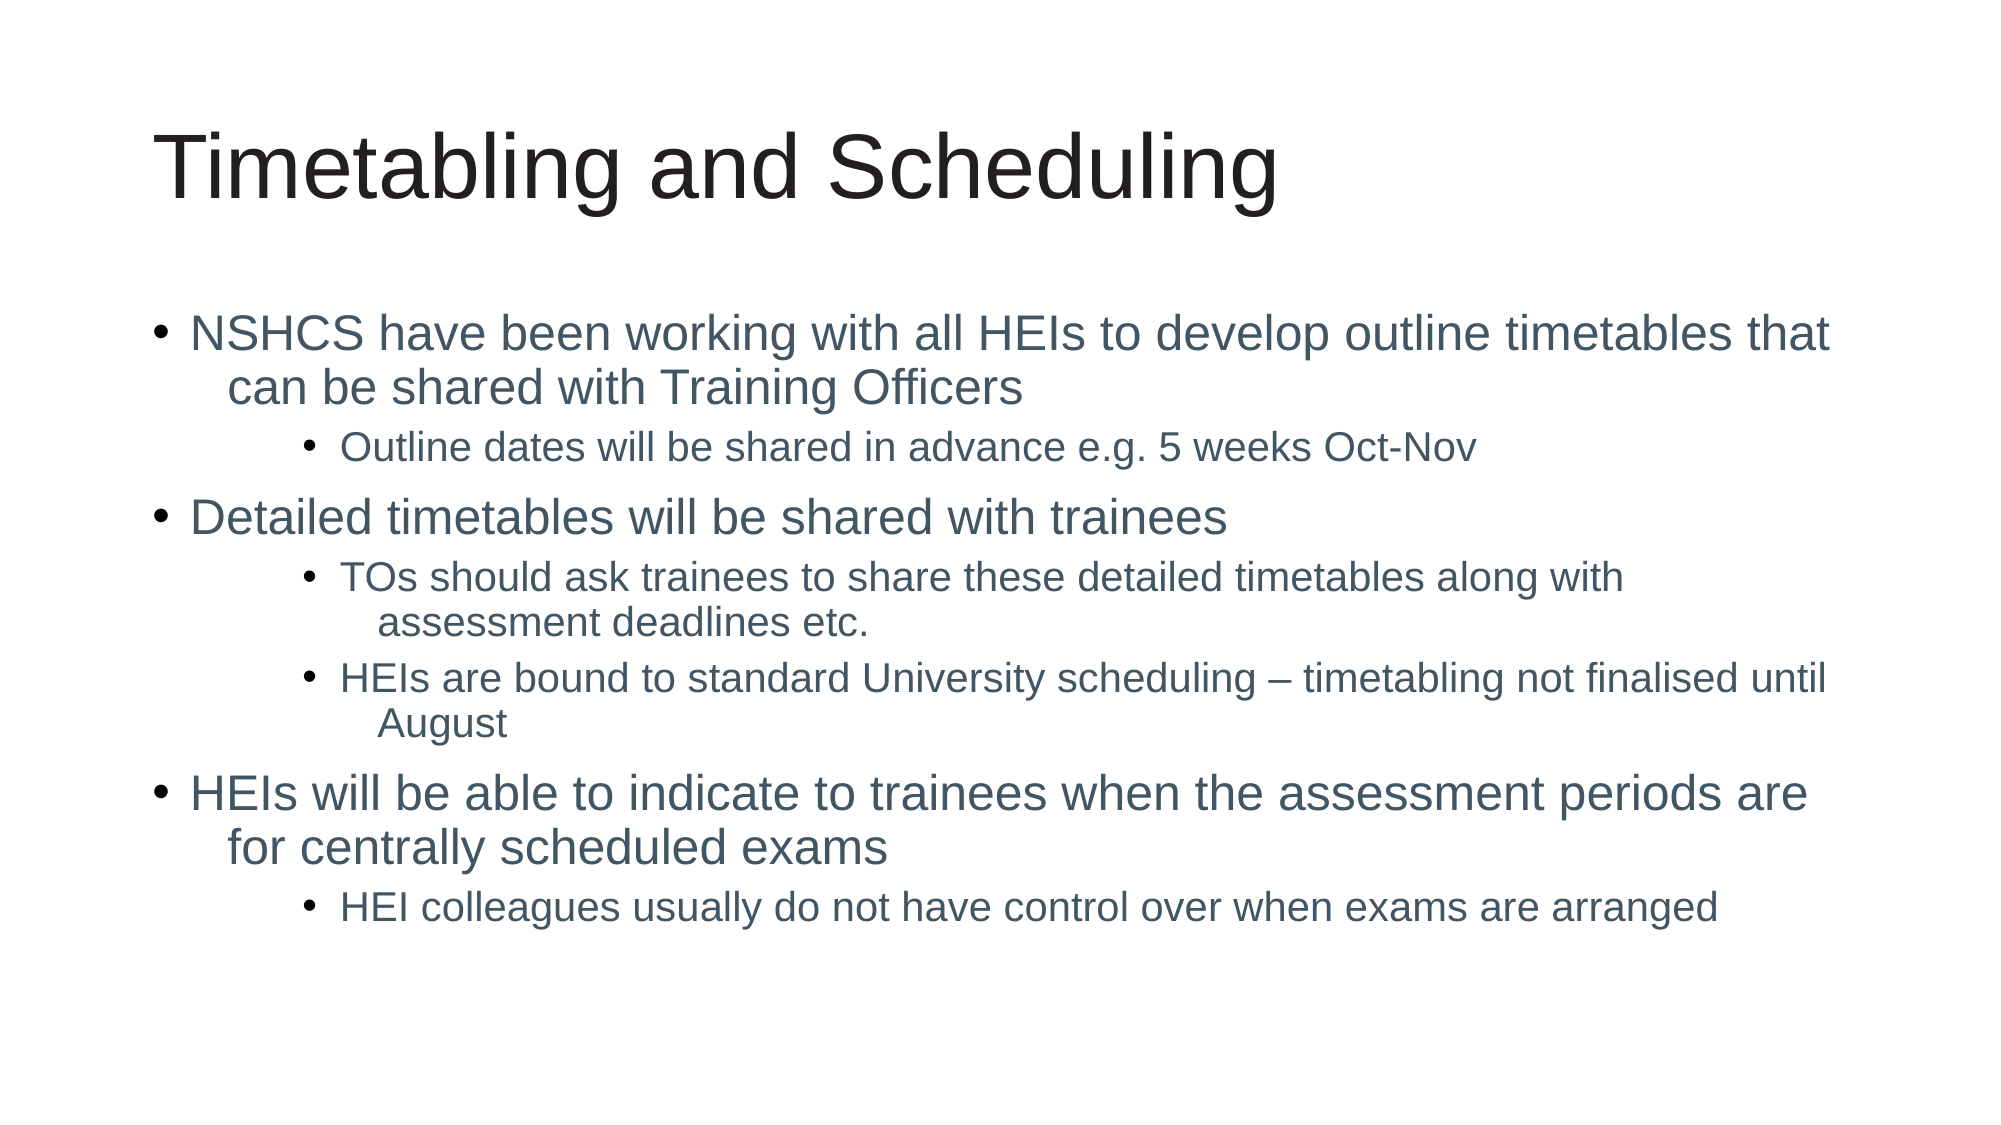

# Timetabling and Scheduling
NSHCS have been working with all HEIs to develop outline timetables that can be shared with Training Officers
Outline dates will be shared in advance e.g. 5 weeks Oct-Nov
Detailed timetables will be shared with trainees
TOs should ask trainees to share these detailed timetables along with assessment deadlines etc.
HEIs are bound to standard University scheduling – timetabling not finalised until August
HEIs will be able to indicate to trainees when the assessment periods are for centrally scheduled exams
HEI colleagues usually do not have control over when exams are arranged